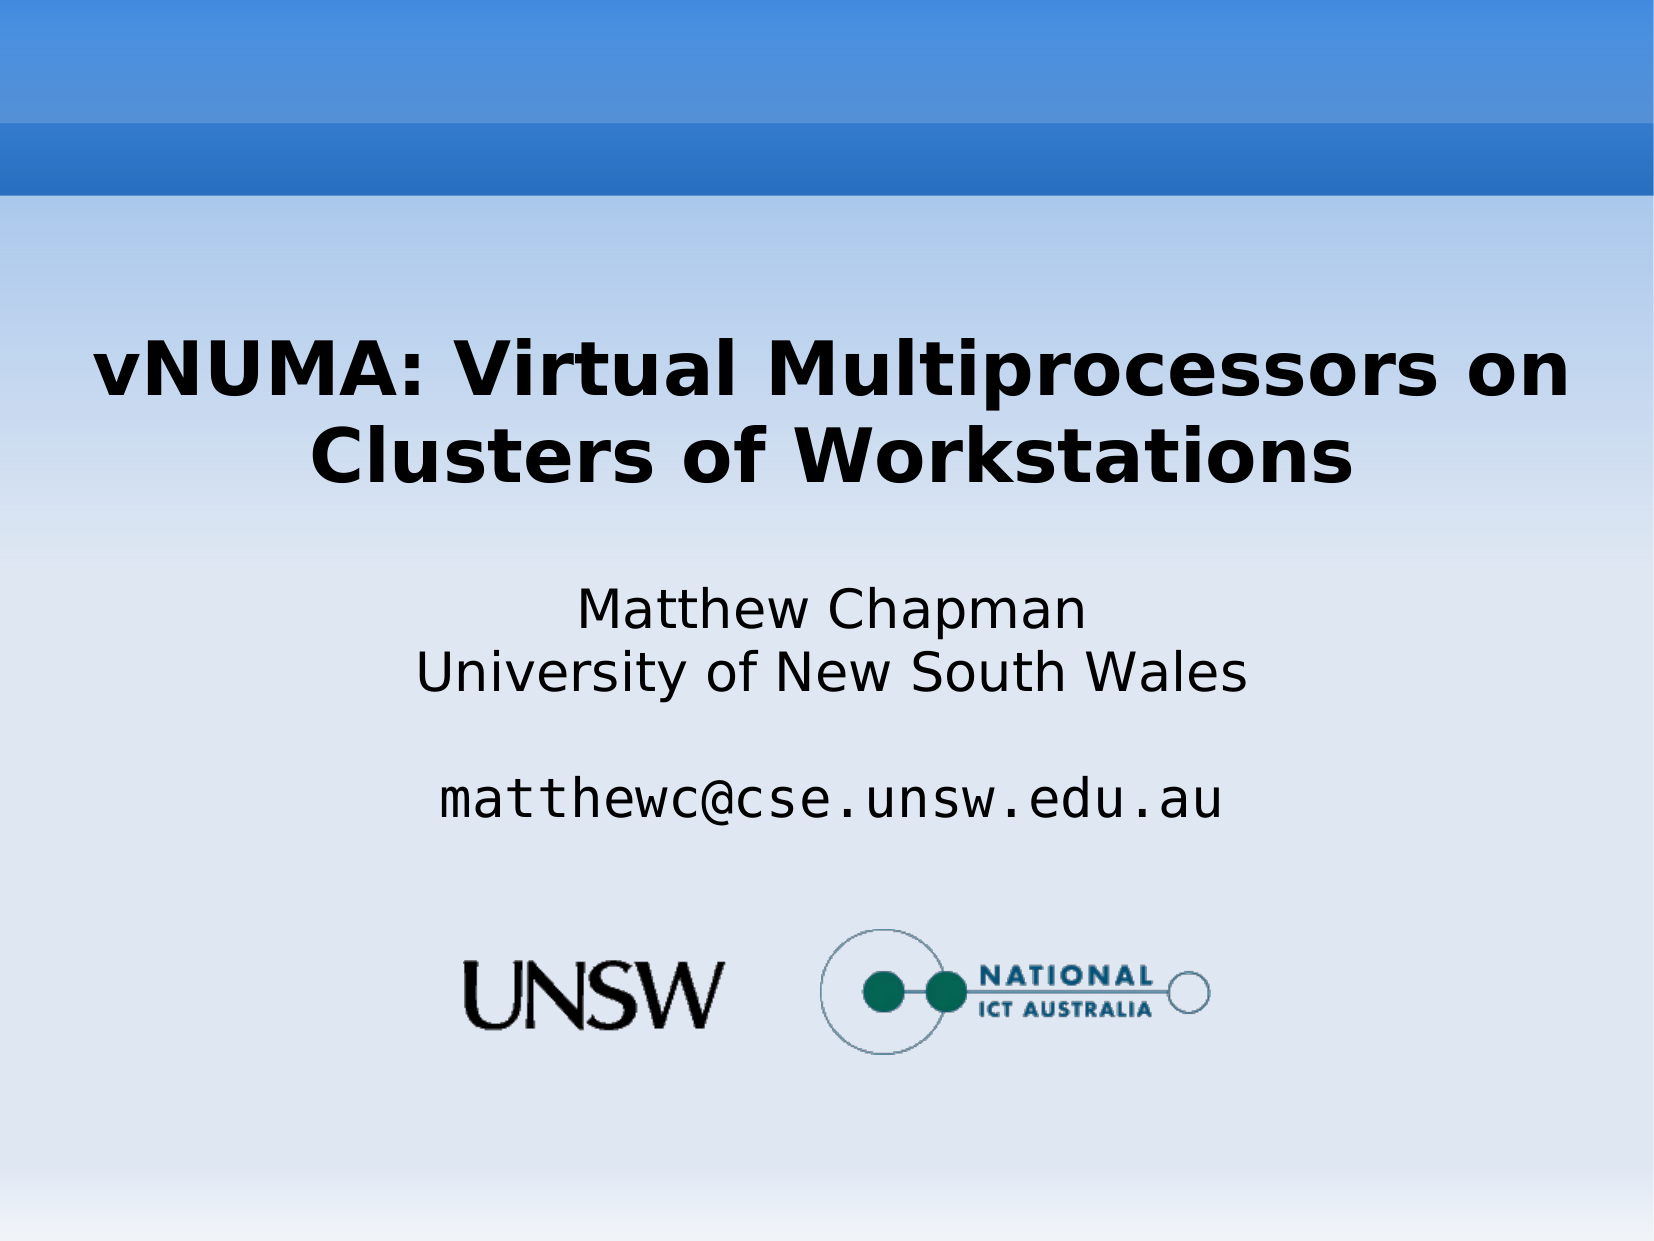

# vNUMA: Virtual Multiprocessors on
Clusters of Workstations
Matthew Chapman
University of New South Wales
matthewc@cse.unsw.edu.au